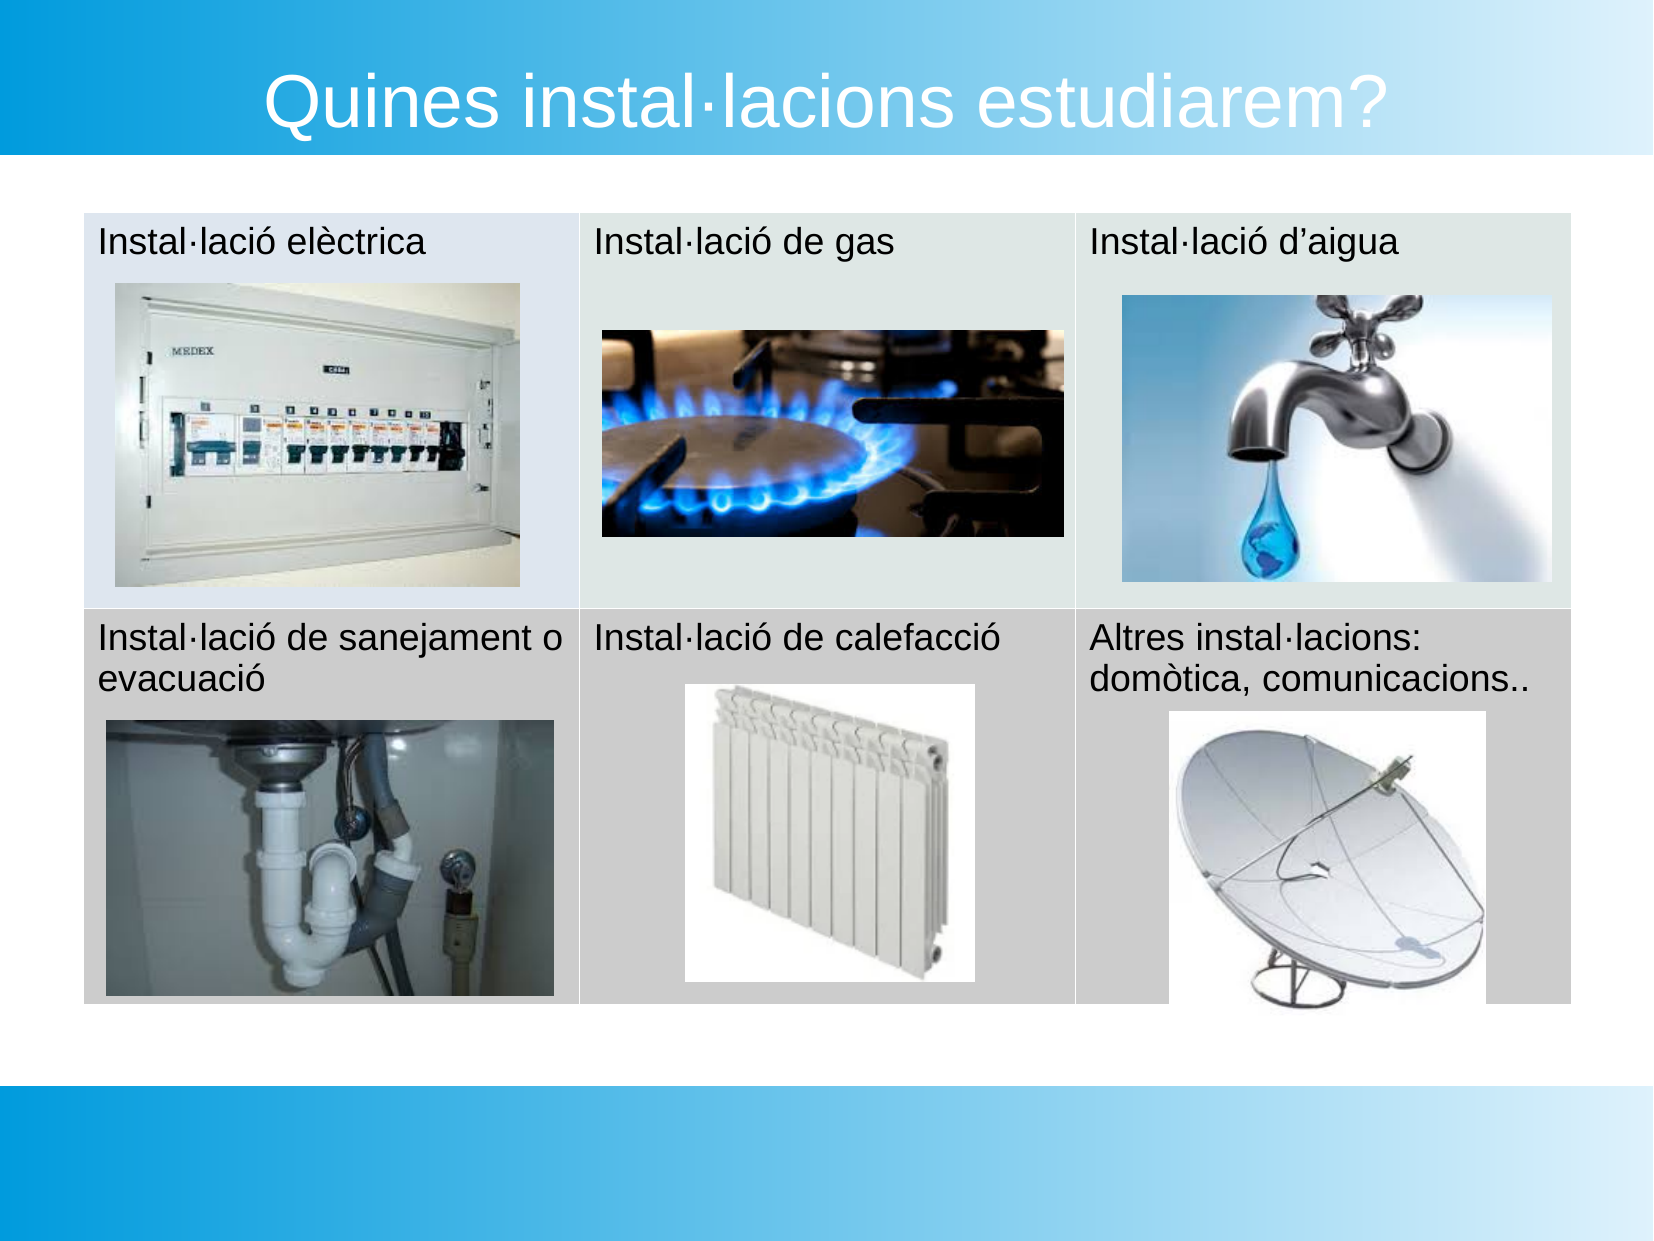

# Quines instal·lacions estudiarem?
| Instal·lació elèctrica | Instal·lació de gas | Instal·lació d’aigua |
| --- | --- | --- |
| Instal·lació de sanejament o evacuació | Instal·lació de calefacció | Altres instal·lacions: domòtica, comunicacions.. |